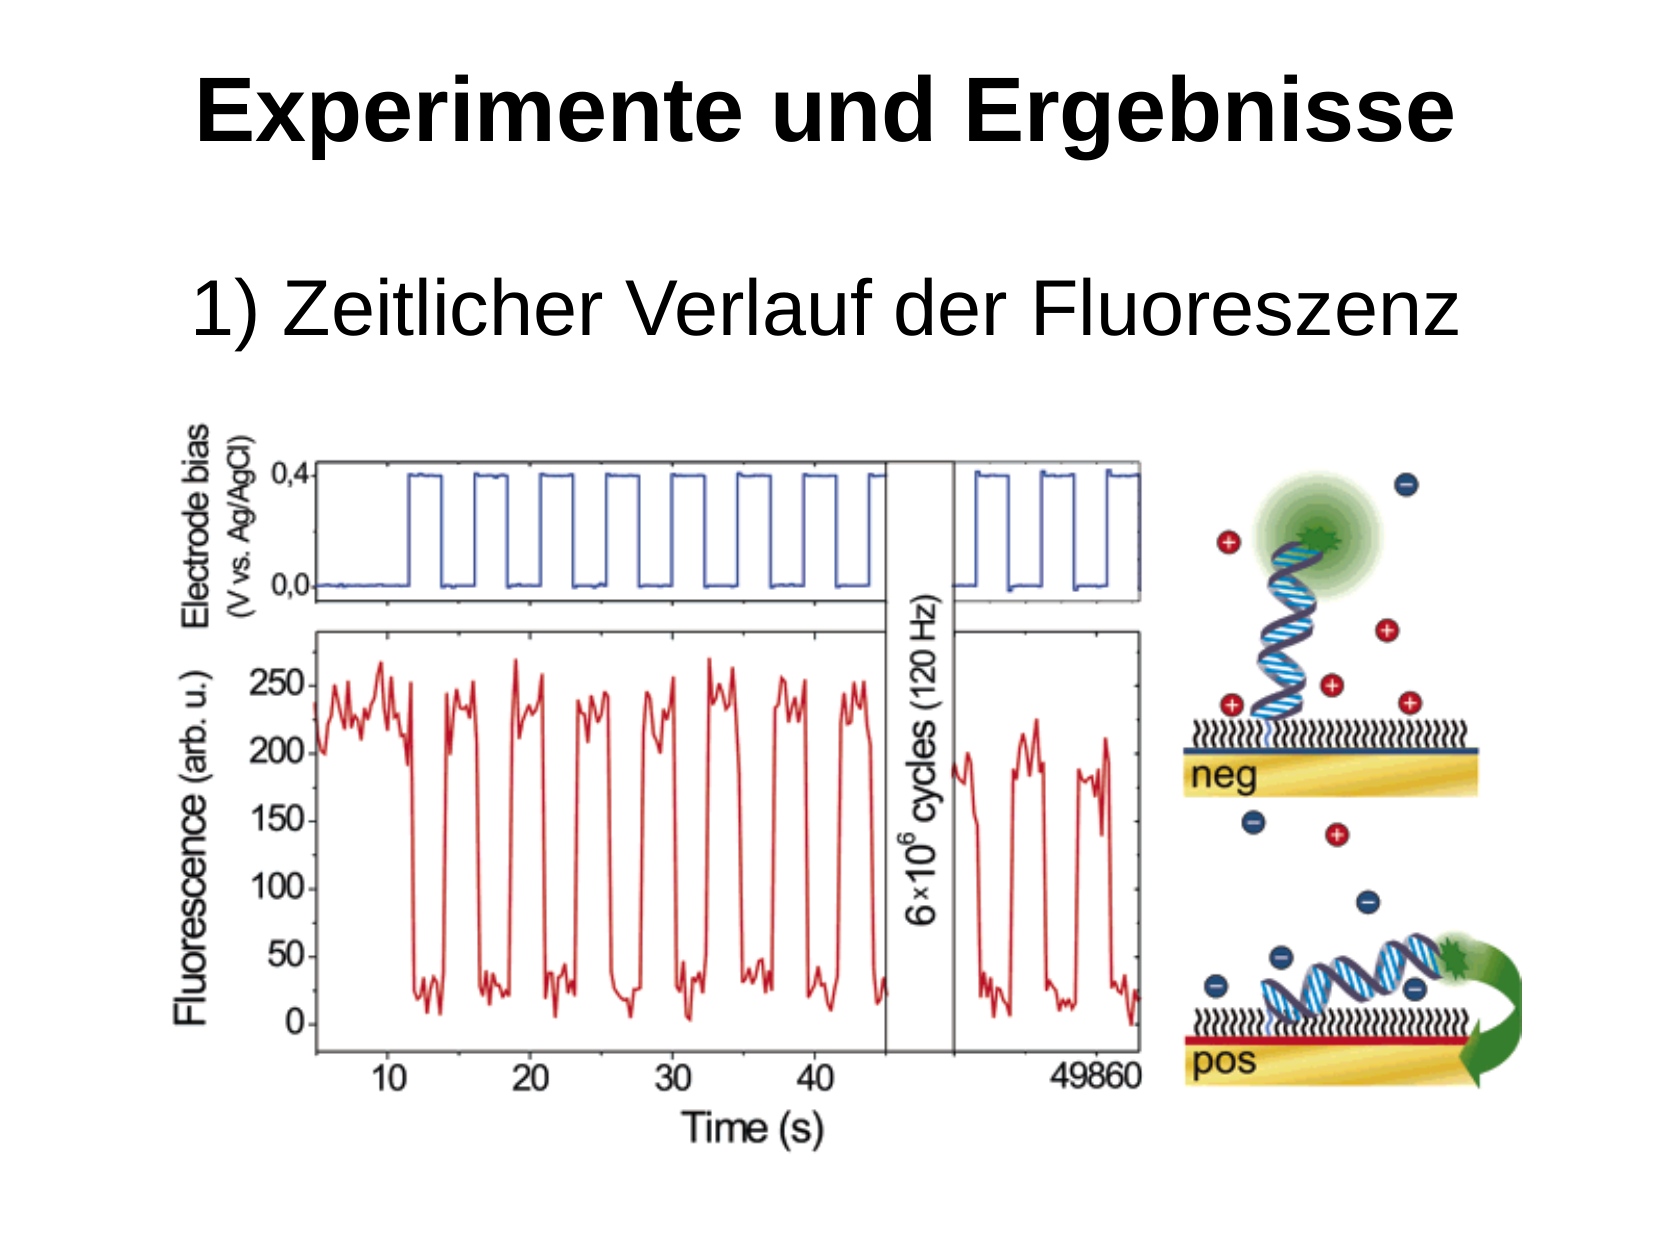

# Experimente und Ergebnisse 1) Zeitlicher Verlauf der Fluoreszenz